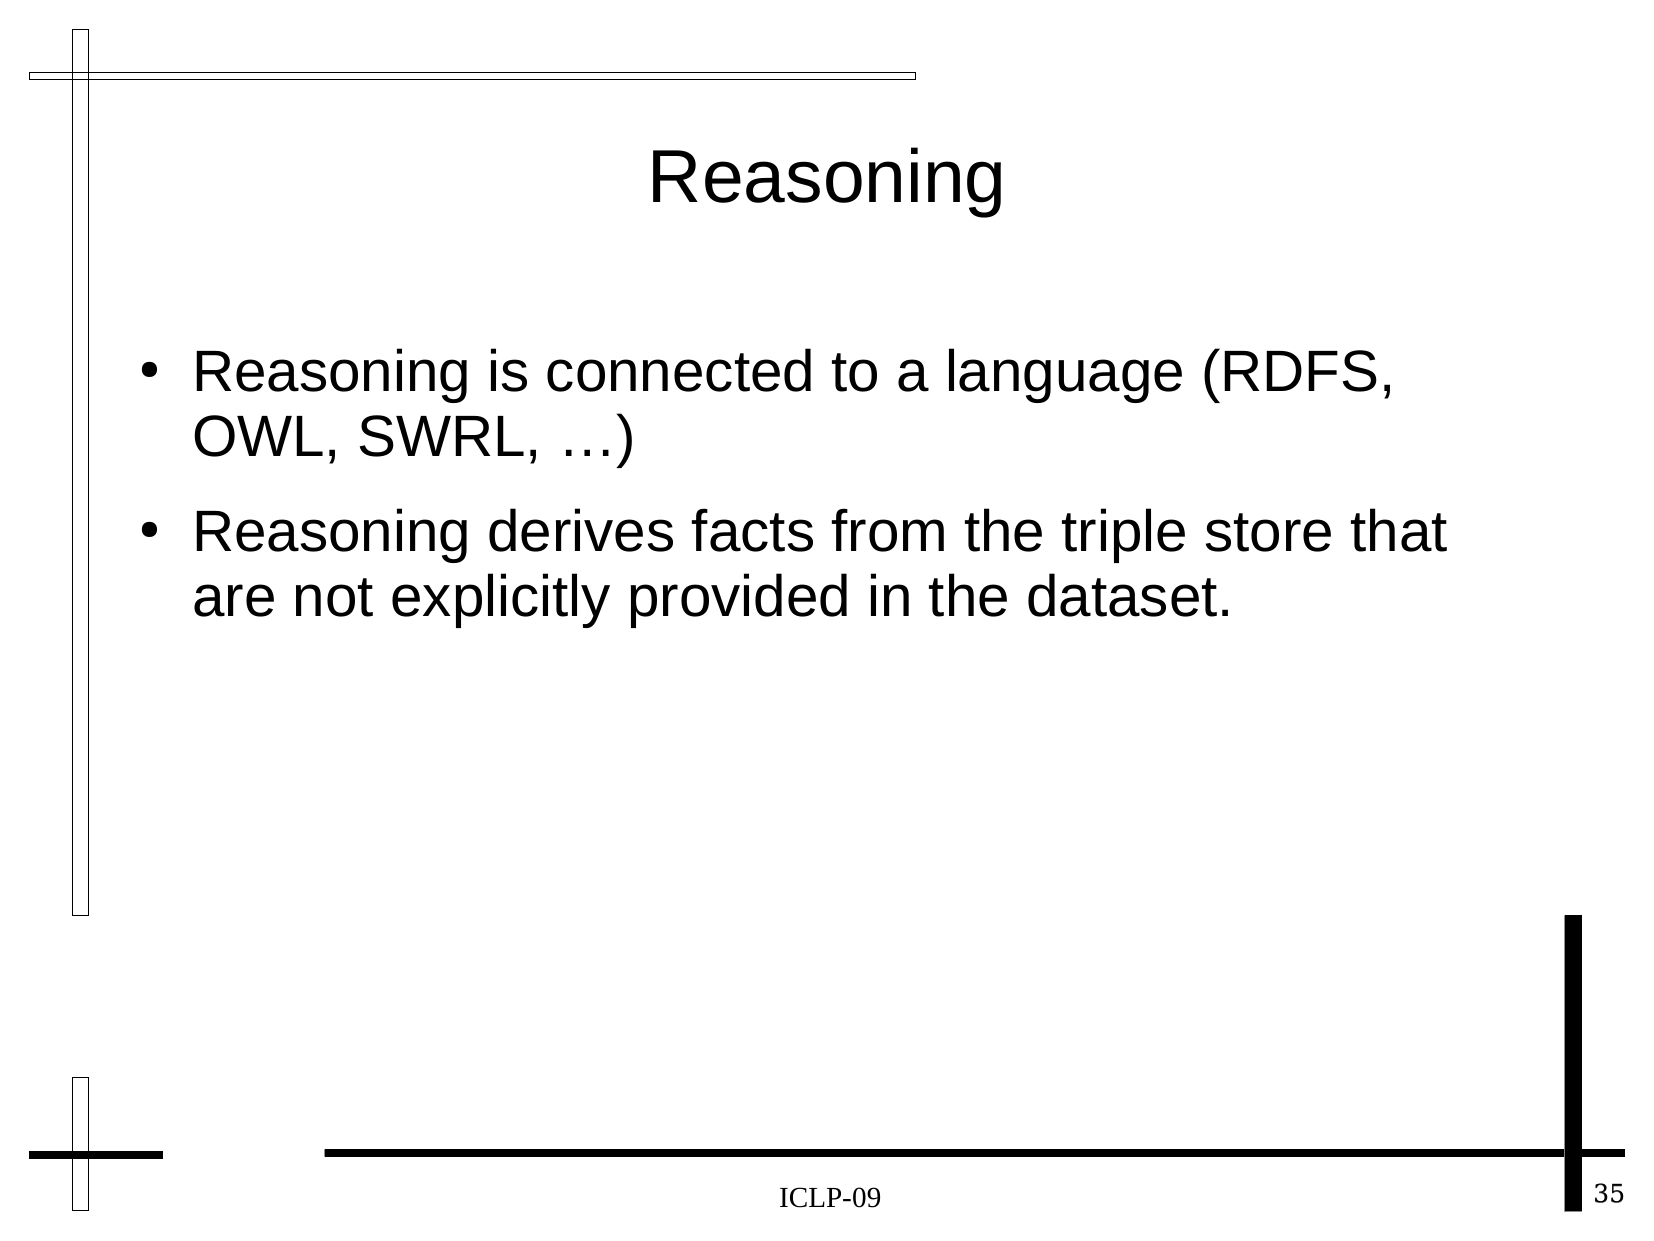

# Reasoning
Reasoning is connected to a language (RDFS, OWL, SWRL, …)
Reasoning derives facts from the triple store that are not explicitly provided in the dataset.